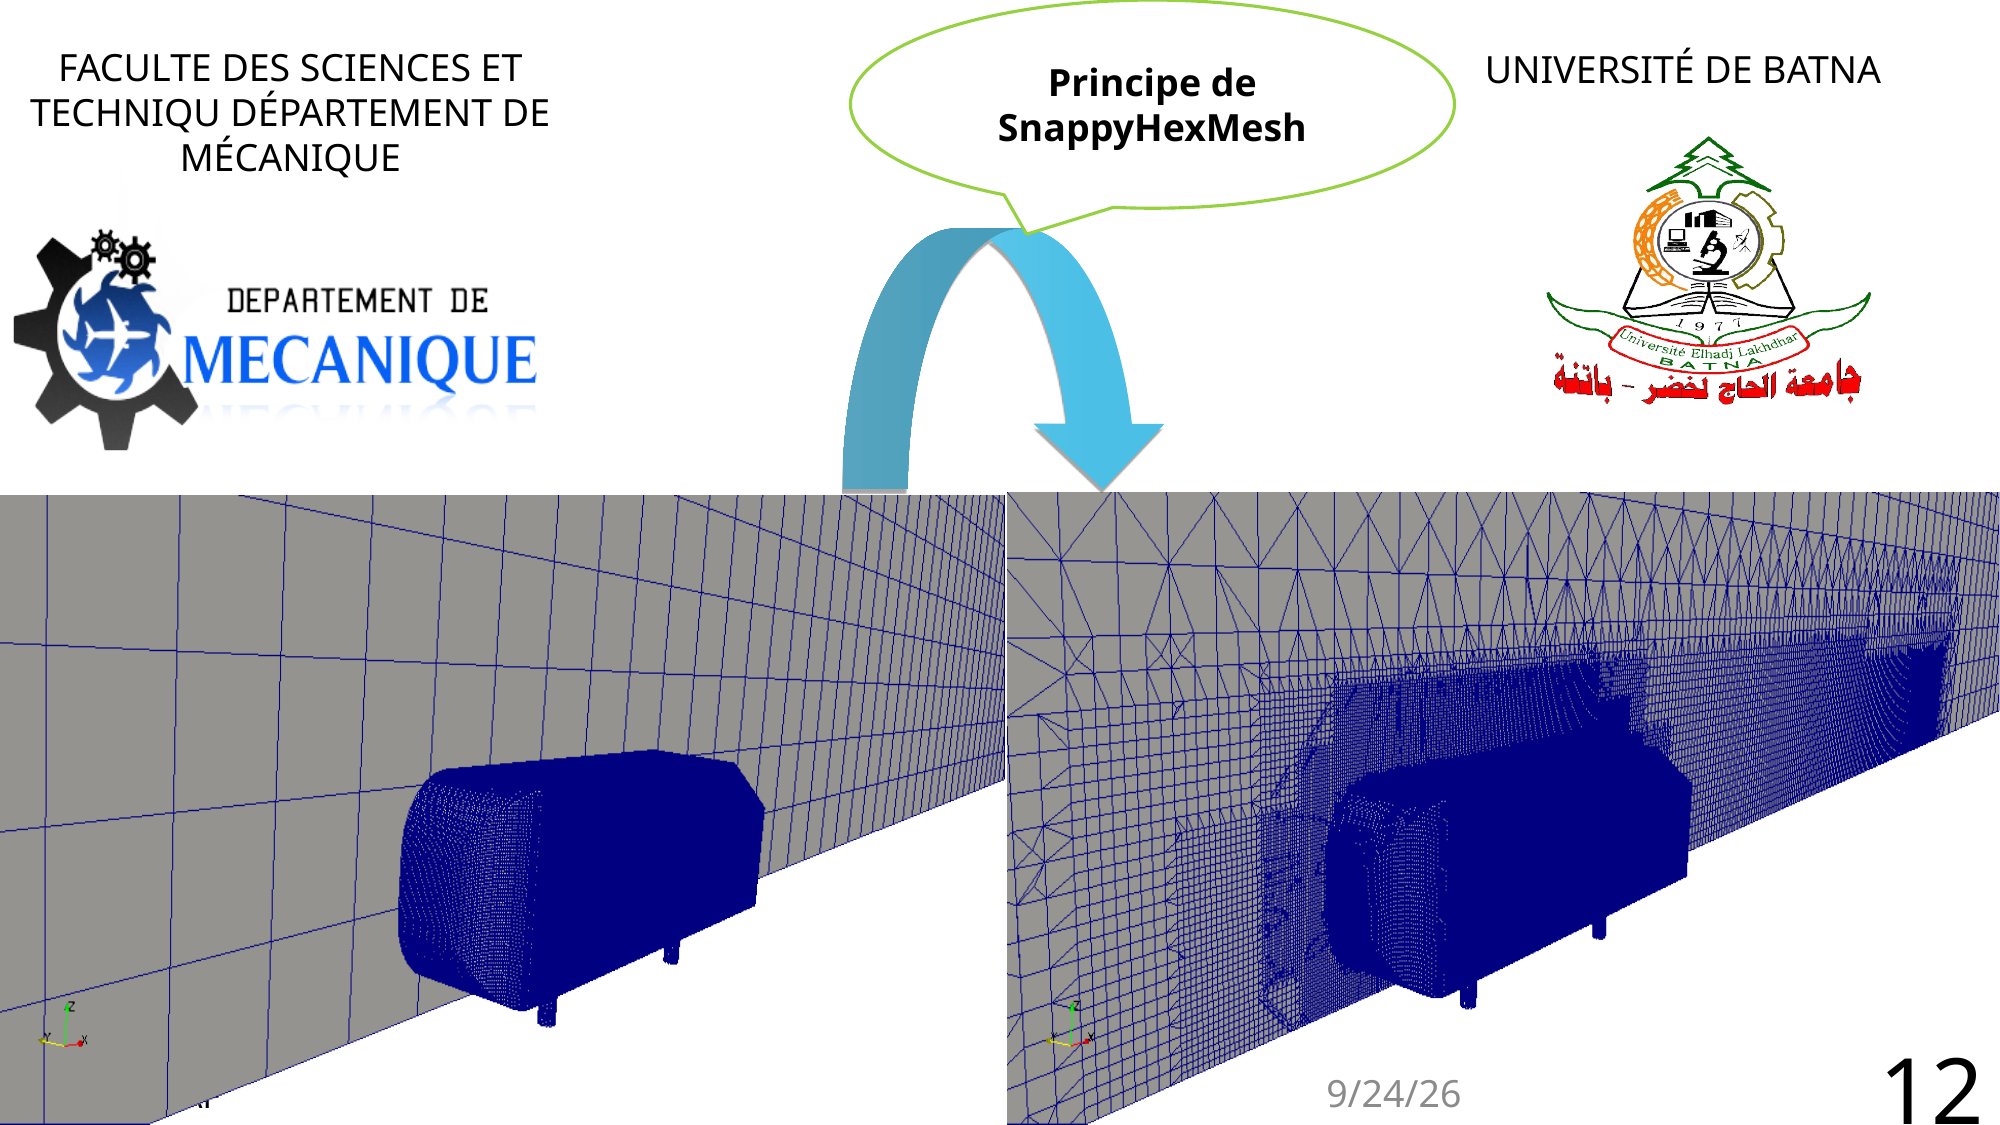

Principe de SnappyHexMesh
Faculte des Sciences et Techniqu Département de MÉCANIQUE
Université de Batna
SALAH MARAF